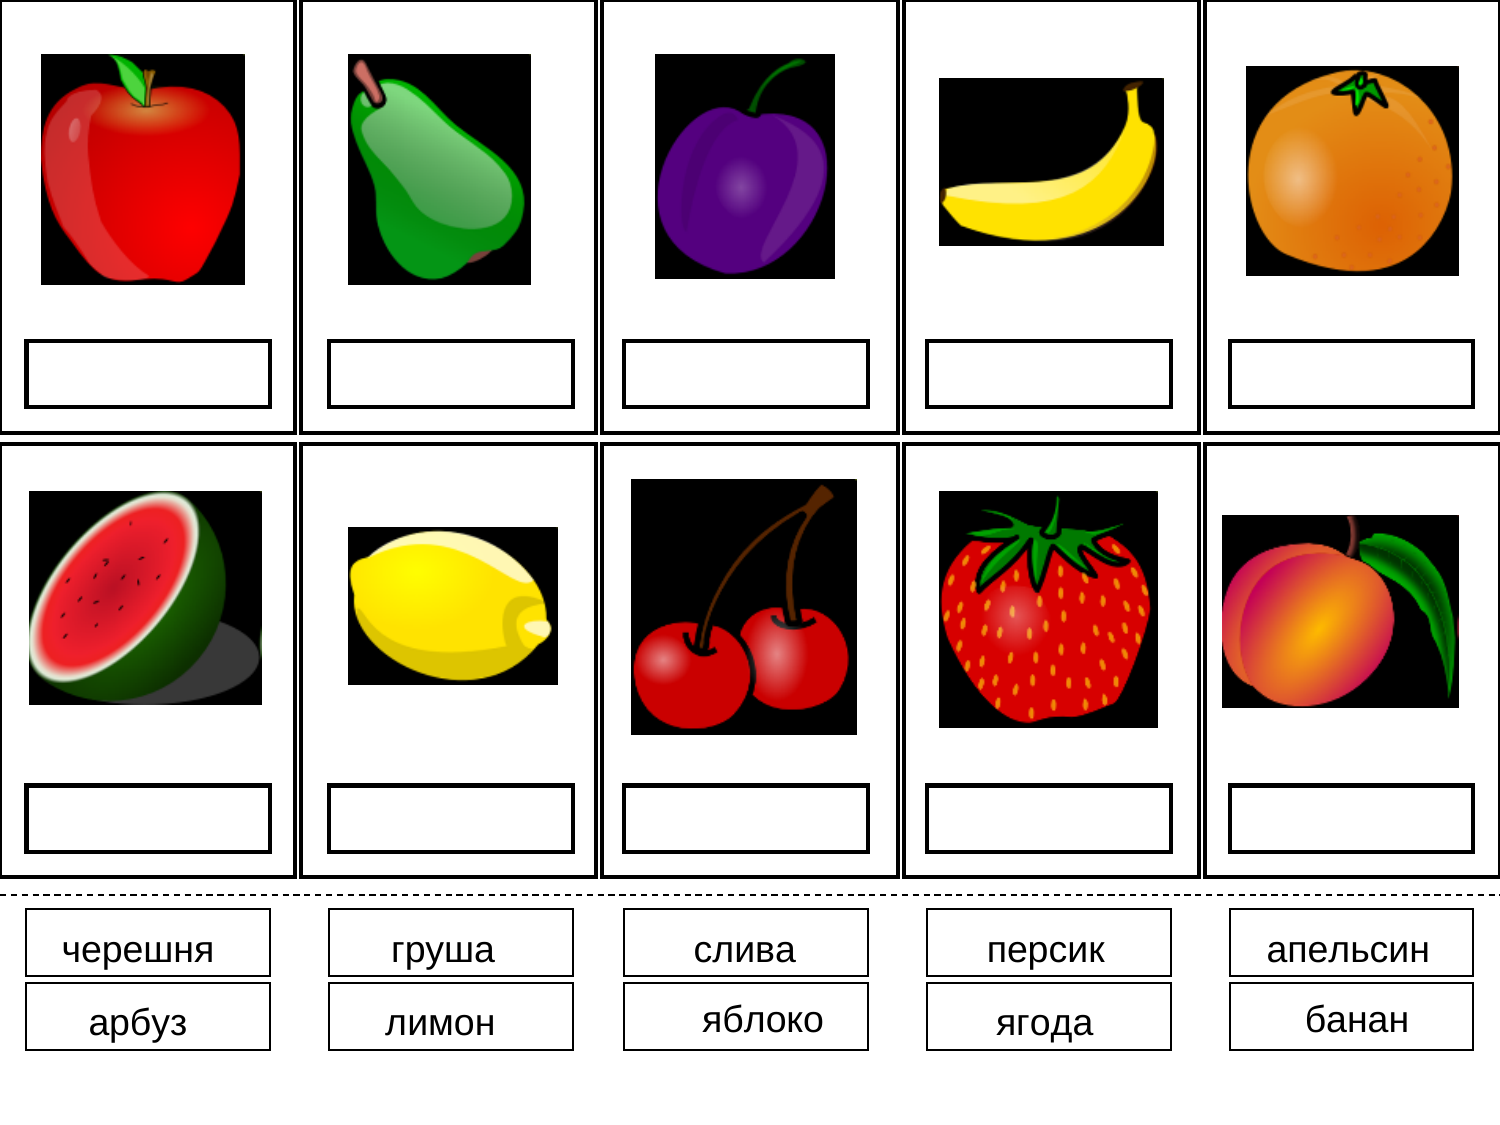

черешня
груша
слива
персик
апельсин
яблоко
банан
арбуз
лимон
ягода